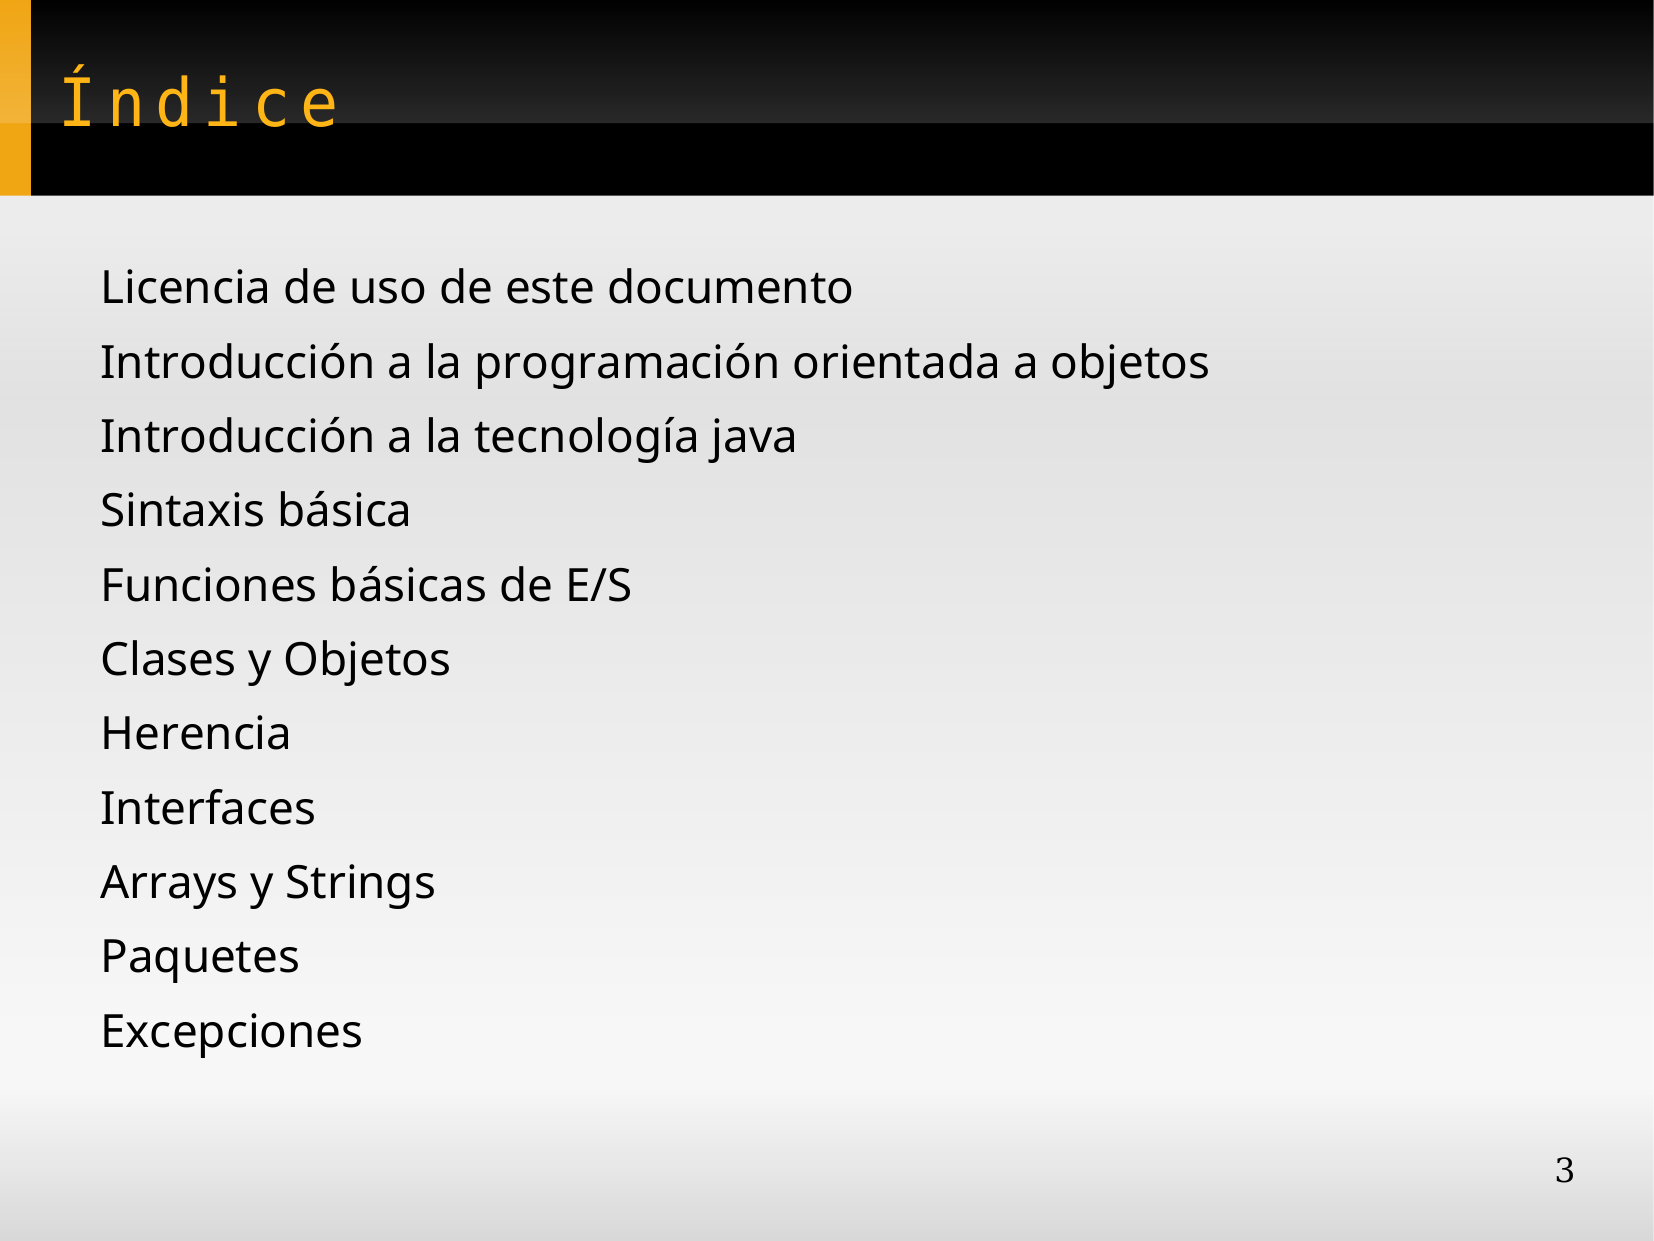

# Índice
Licencia de uso de este documento
Introducción a la programación orientada a objetos
Introducción a la tecnología java
Sintaxis básica
Funciones básicas de E/S
Clases y Objetos
Herencia
Interfaces
Arrays y Strings
Paquetes
Excepciones
3